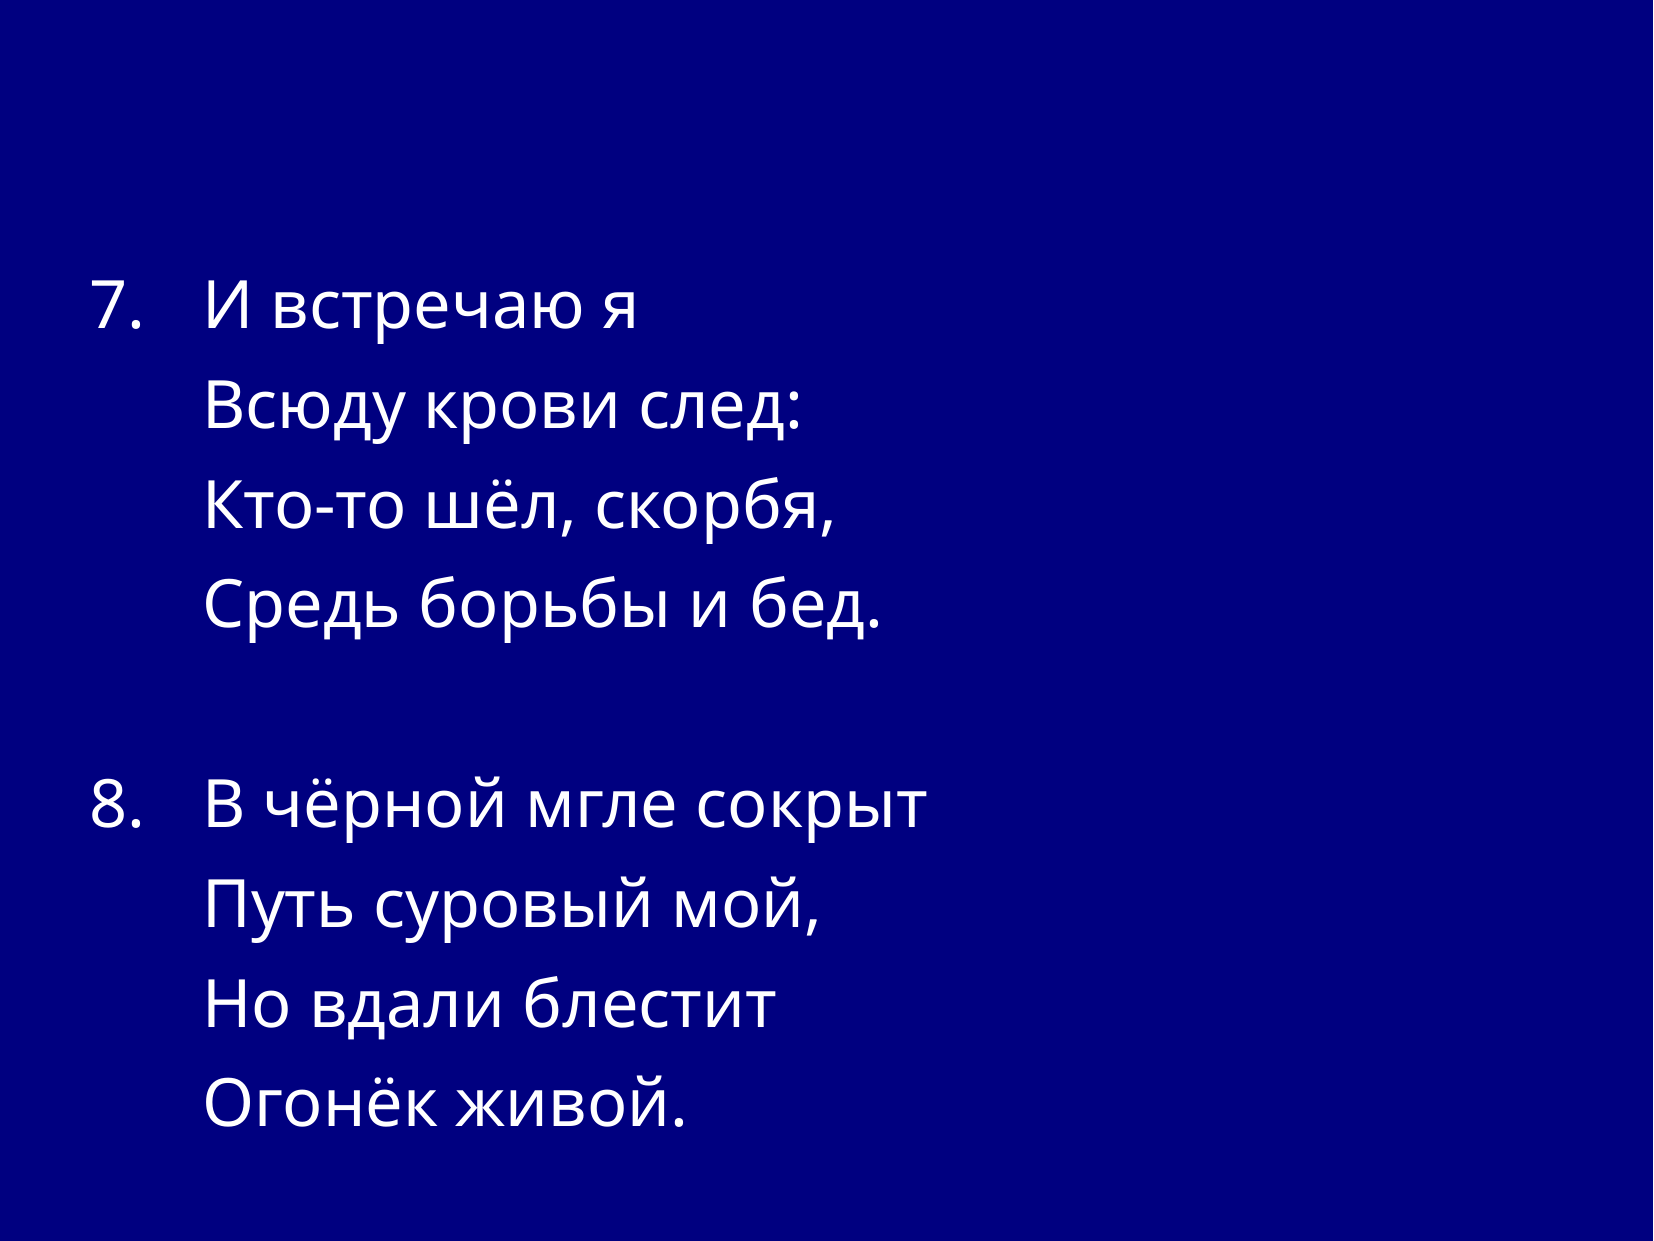

7.	И встречаю я
	Всюду крови след:
	Кто-то шёл, скорбя,
	Средь борьбы и бед.
8.	В чёрной мгле сокрыт
	Путь суровый мой,
	Но вдали блестит
	Огонёк живой.